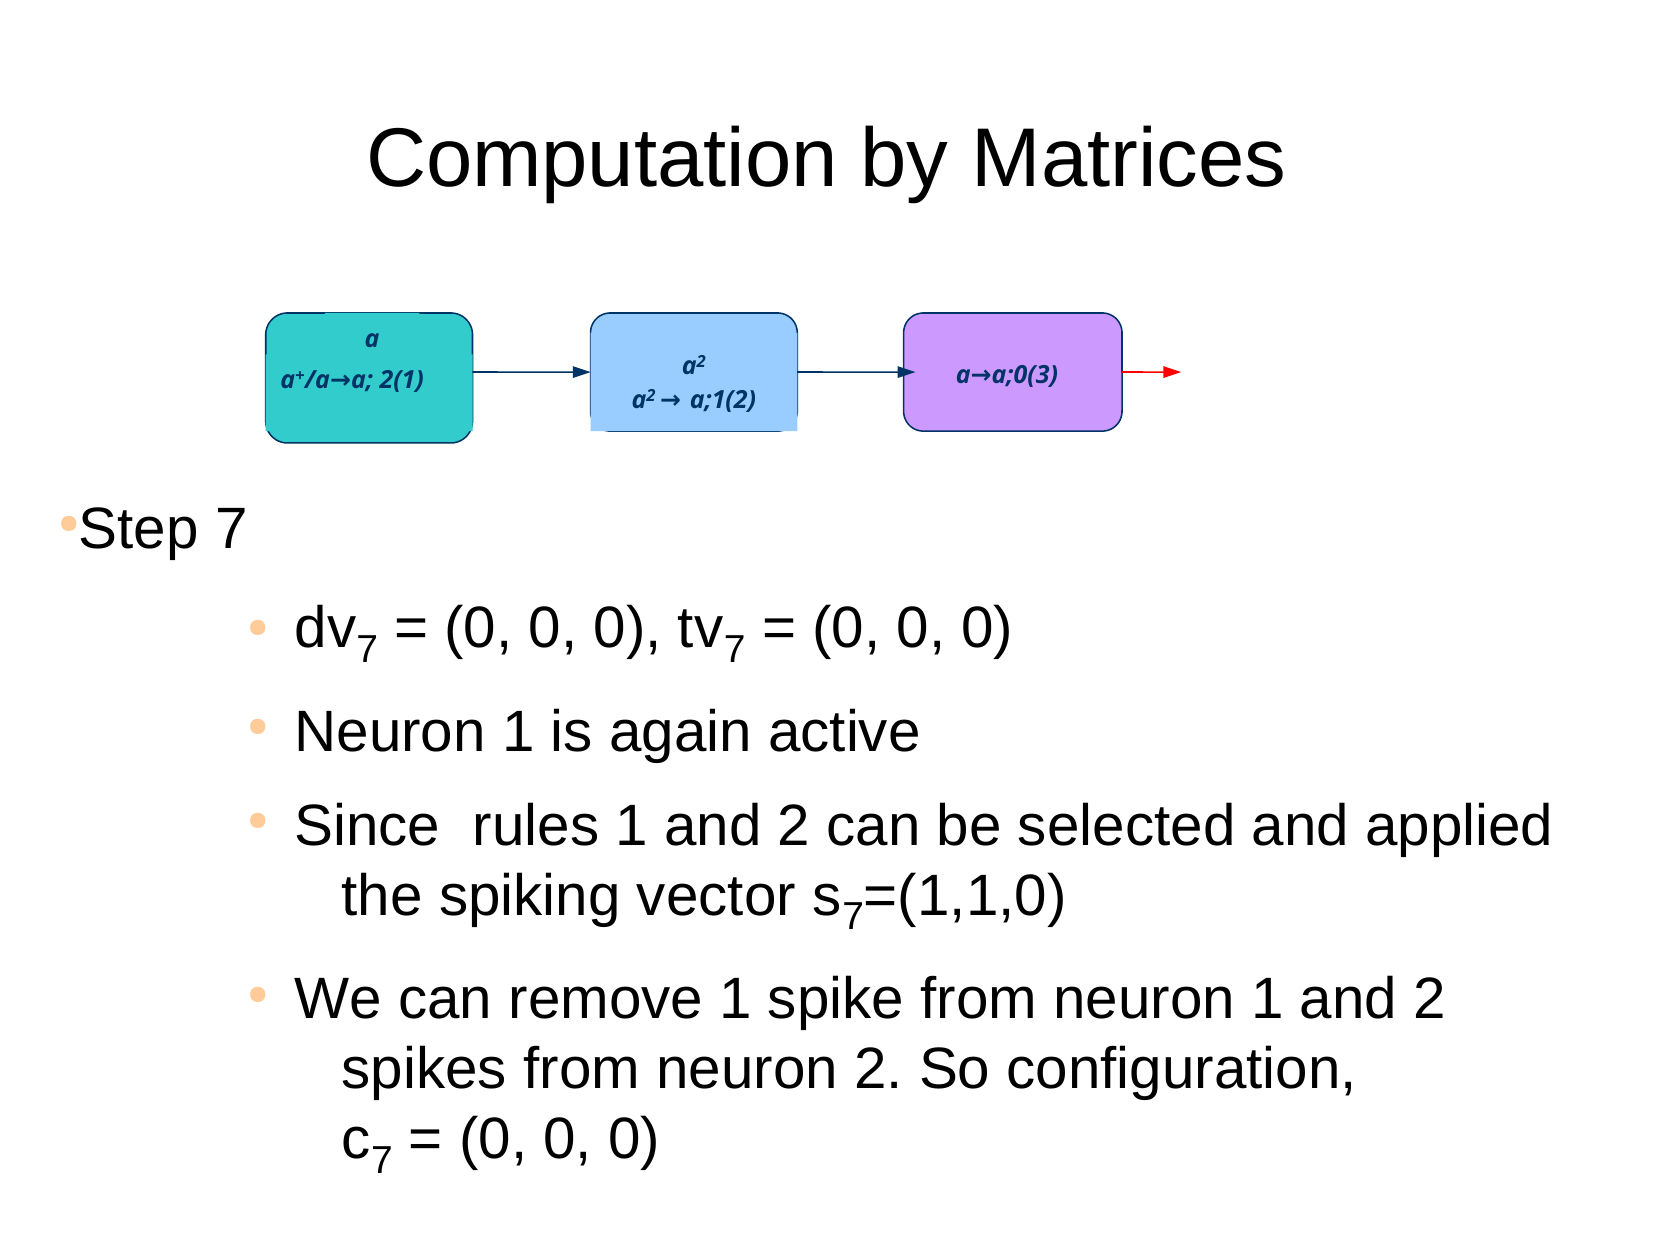

# Computation by Matrices
Step 7
dv7 = (0, 0, 0), tv7 = (0, 0, 0)
Neuron 1 is again active
Since rules 1 and 2 can be selected and applied the spiking vector s7=(1,1,0)
We can remove 1 spike from neuron 1 and 2 spikes from neuron 2. So configuration, c7 = (0, 0, 0)
a
a+/a→a; 2(1)
a2
a2 → a;1(2)
a→a;0(3)